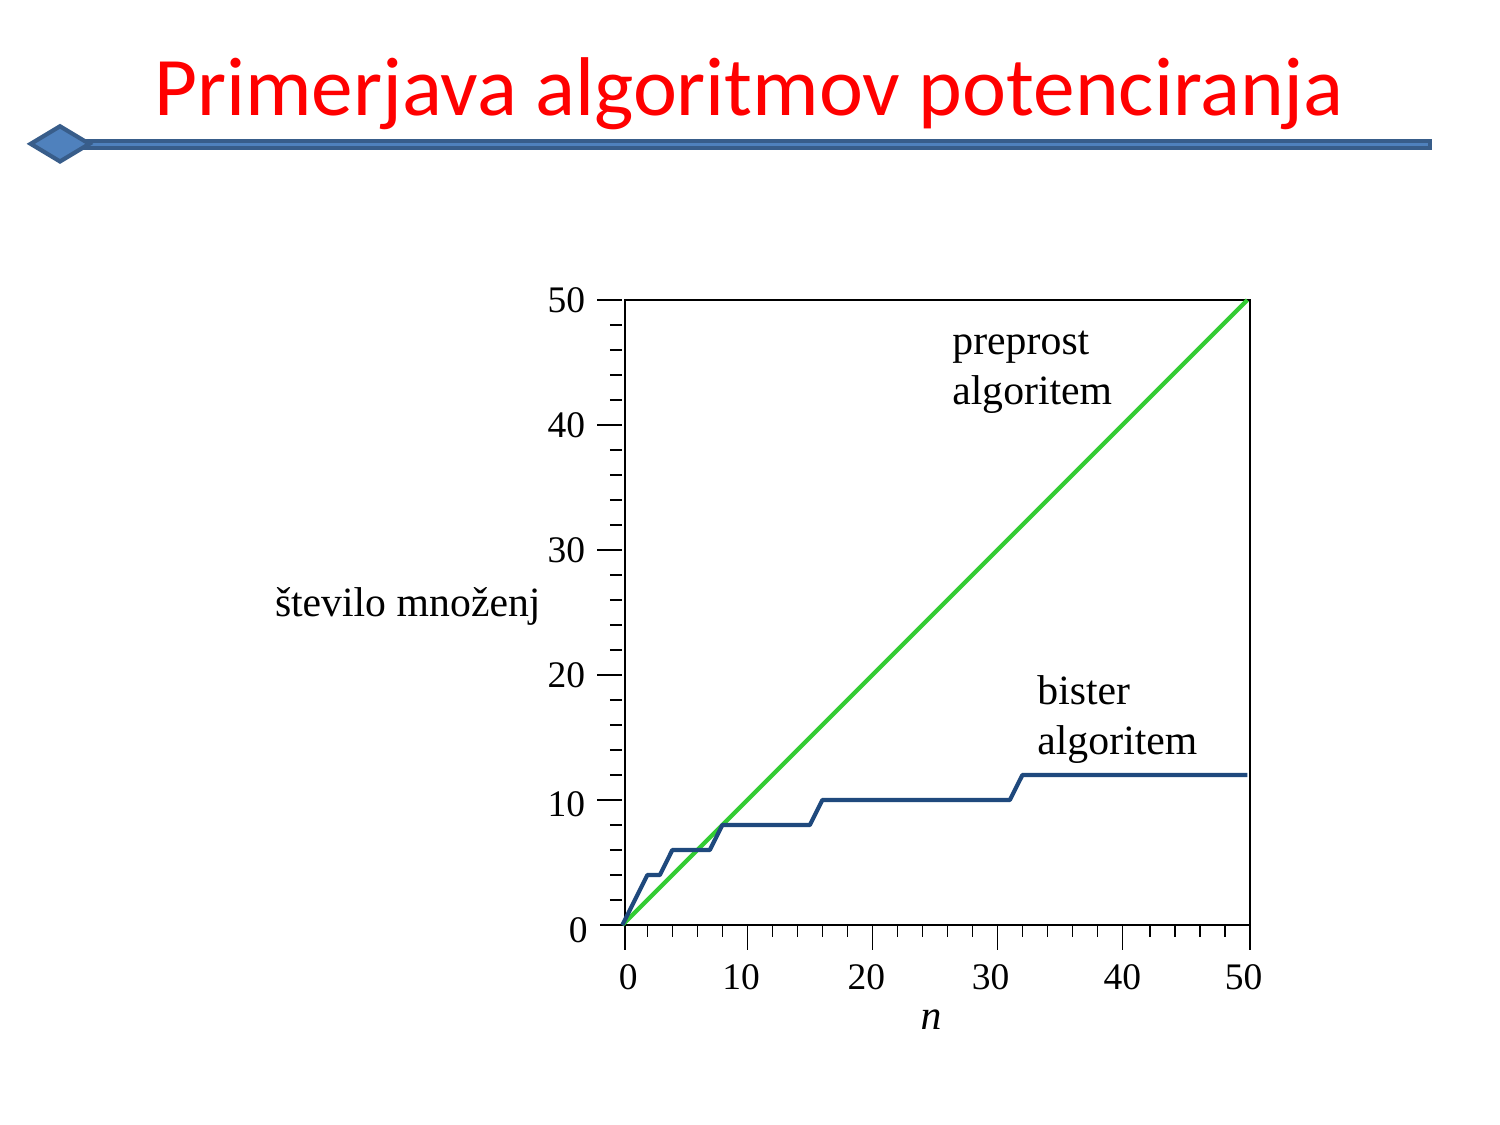

# Primerjava algoritmov potenciranja
50
40
30
število množenj
20
10
0
0
10
20
30
40
50
n
preprost algoritem
bister algoritem